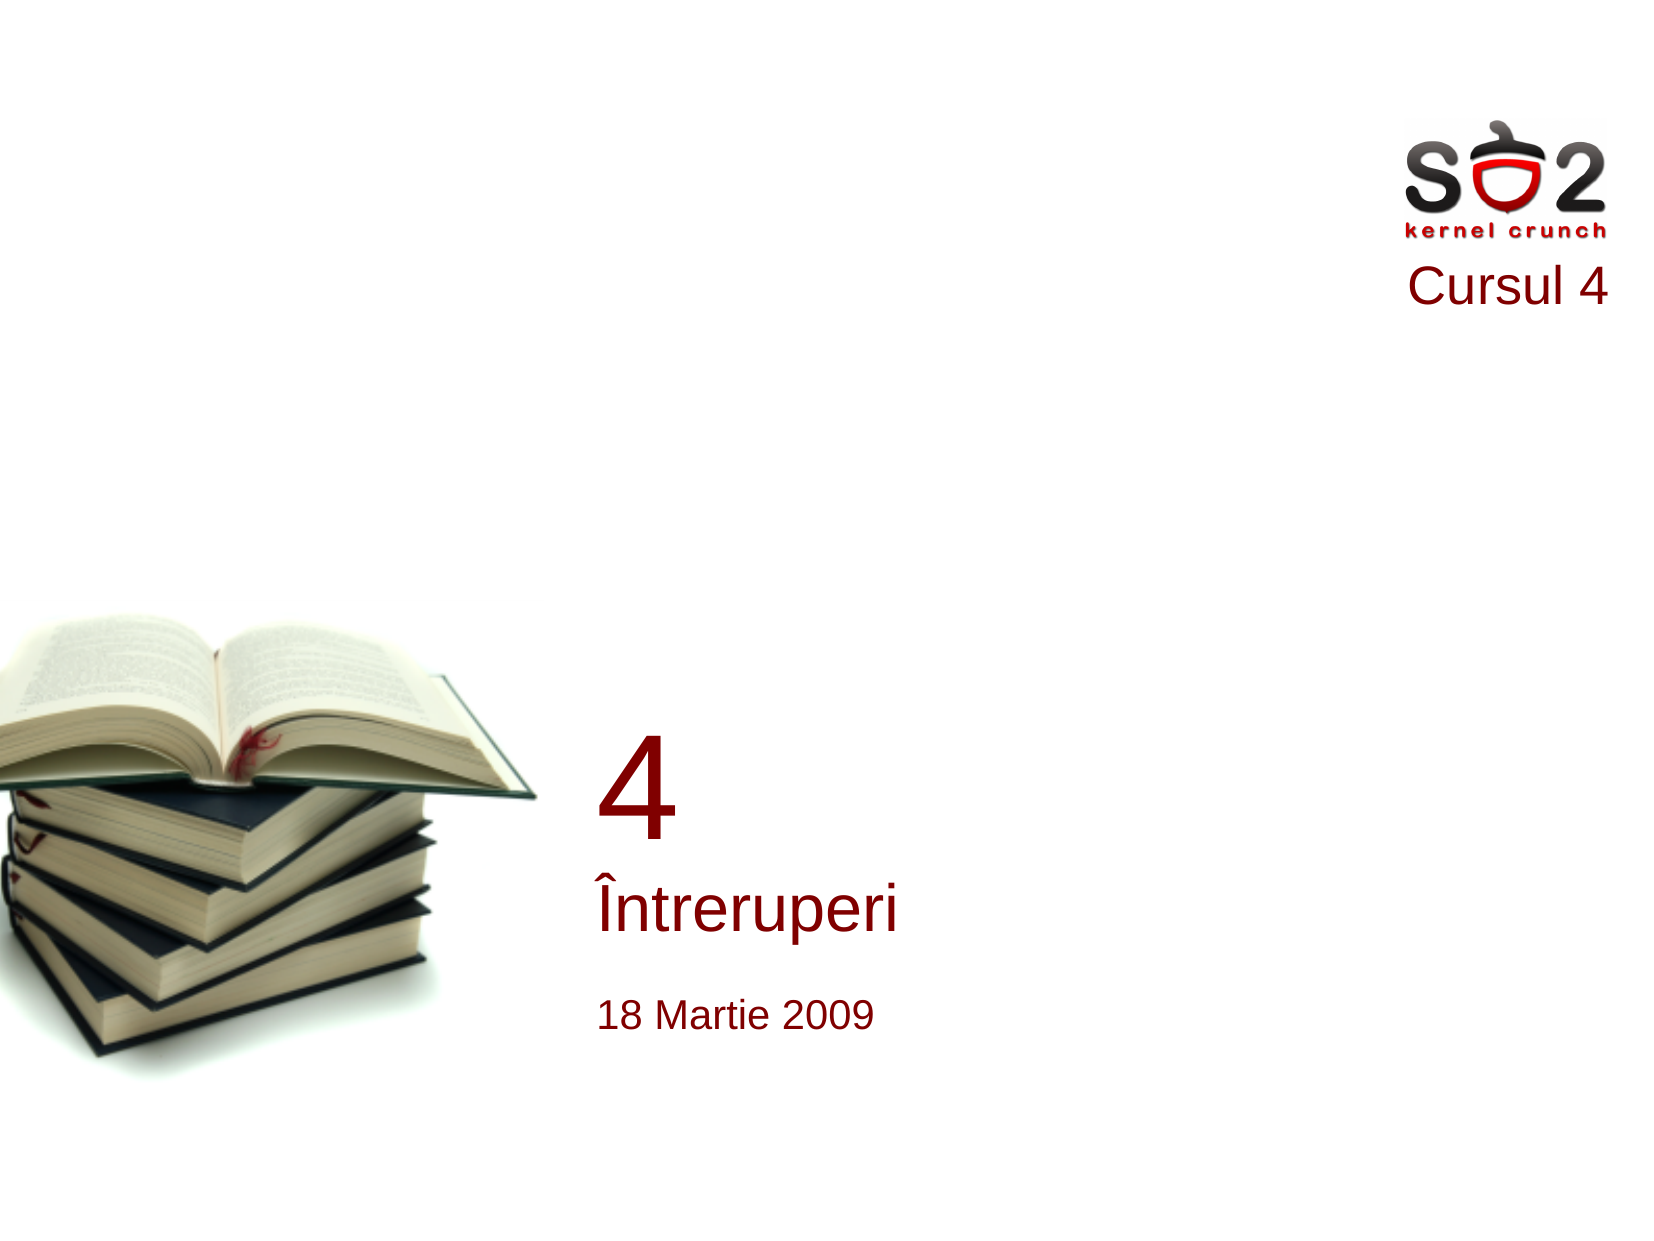

# Cursul 4
4
Întreruperi
18 Martie 2009